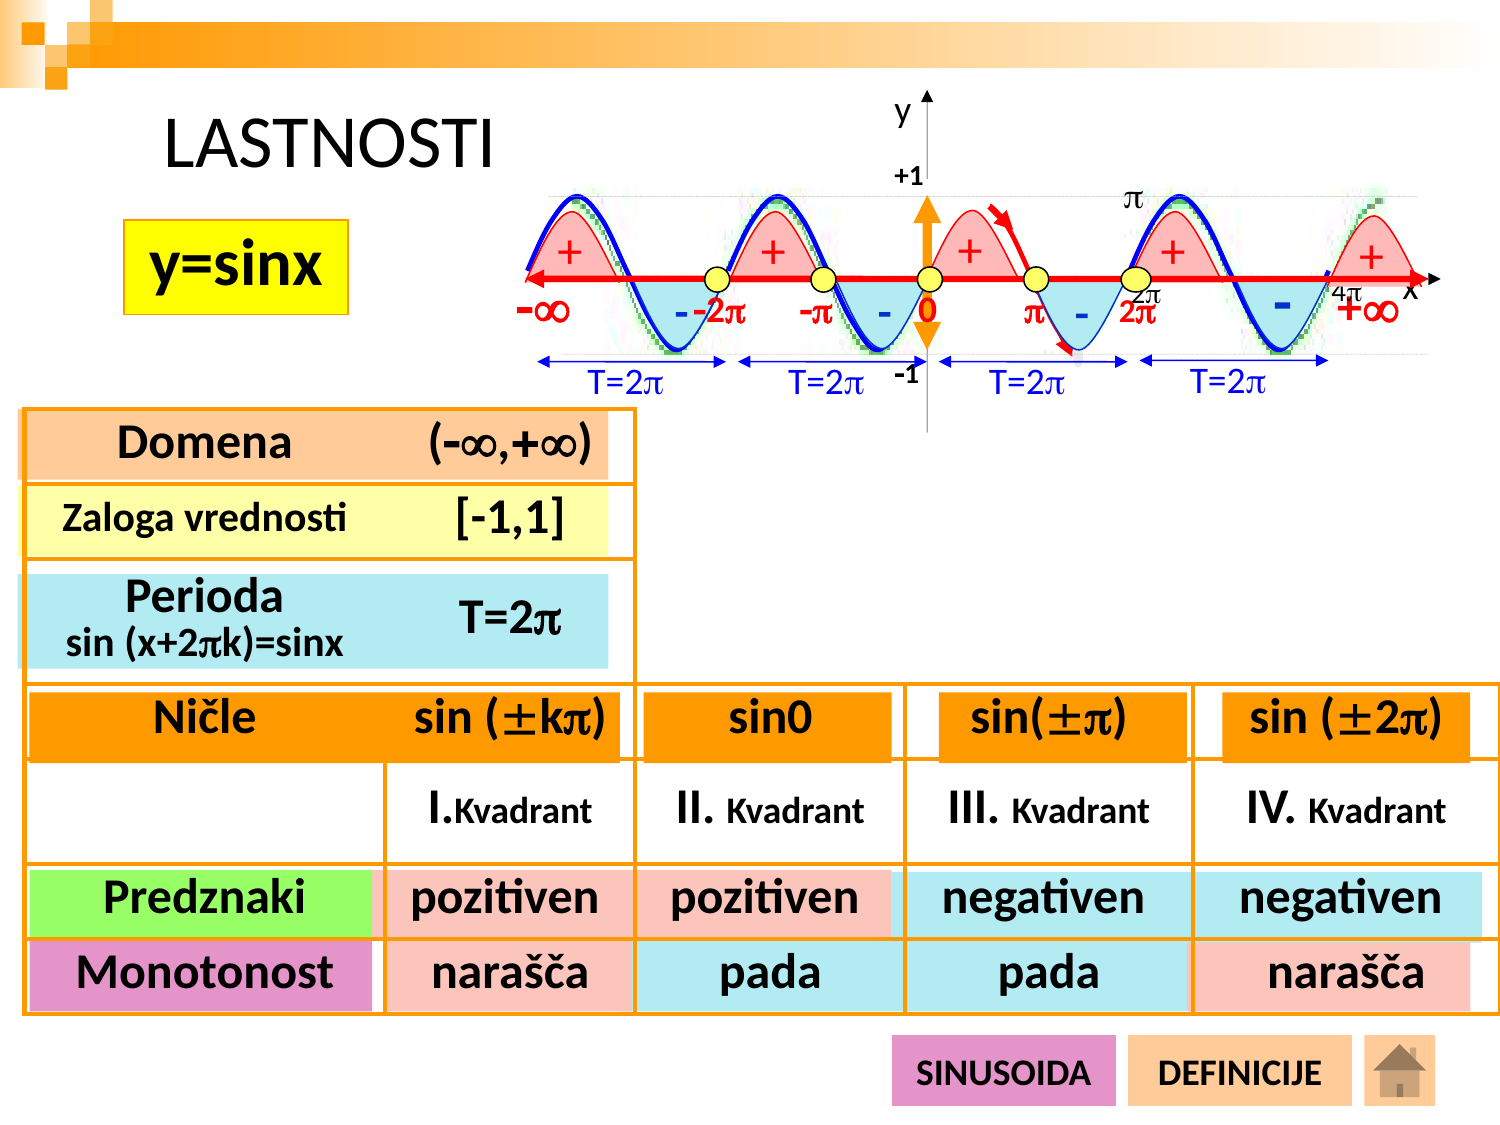

LASTNOSTI
y
x
O
+1
+
+
+
+
+
y=sinx
4
0


2

2
2
+




2
1
T=2
T=2
T=2
T=2
| Domena | (,) | | | |
| --- | --- | --- | --- | --- |
| Zaloga vrednosti | [-1,1] | | | |
| Perioda sin (x+2k)=sinx | T=2 | | | |
| Ničle | sin (k) | sin0 | sin() | sin (2) |
| | I.Kvadrant | II. Kvadrant | III. Kvadrant | IV. Kvadrant |
| Predznaki | pozitiven | pozitiven | negativen | negativen |
| Monotonost | narašča | pada | pada | narašča |
SINUSOIDA
DEFINICIJE